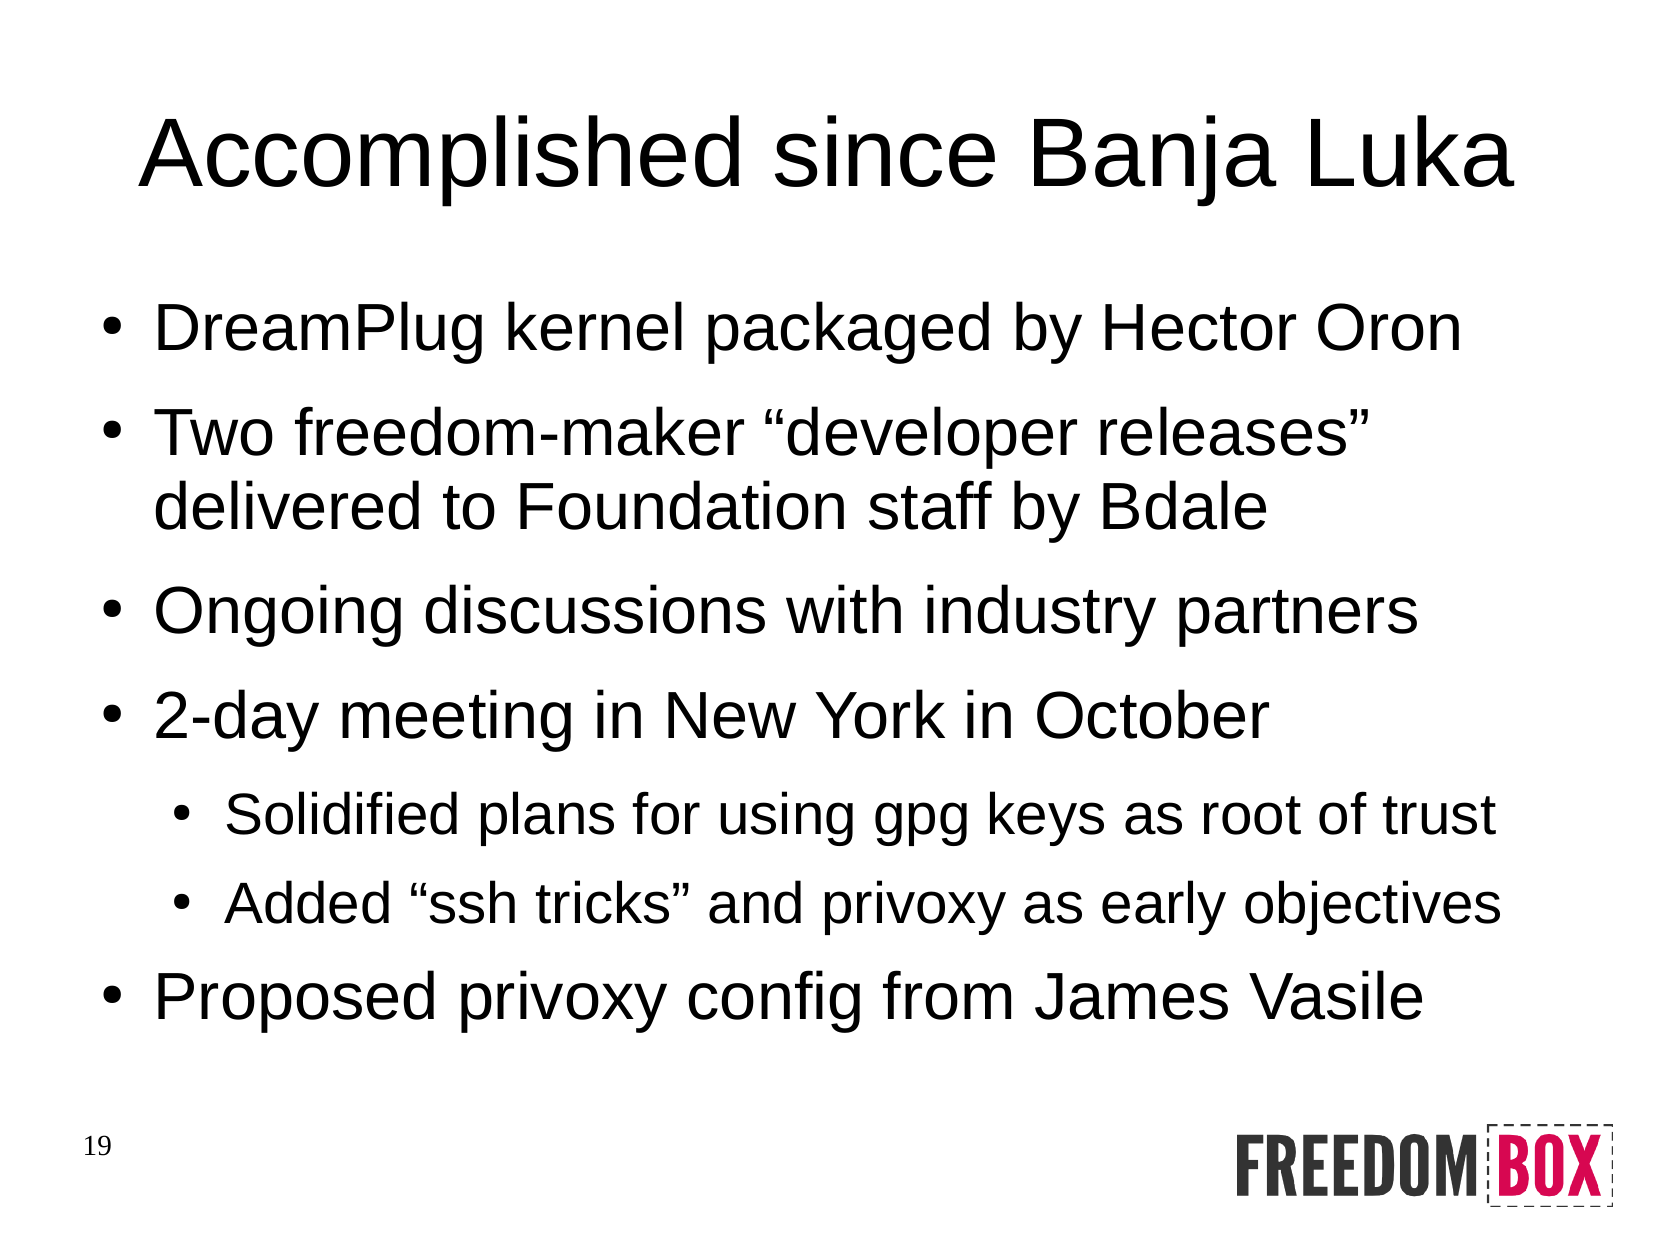

# Accomplished since Banja Luka
DreamPlug kernel packaged by Hector Oron
Two freedom-maker “developer releases” delivered to Foundation staff by Bdale
Ongoing discussions with industry partners
2-day meeting in New York in October
Solidified plans for using gpg keys as root of trust
Added “ssh tricks” and privoxy as early objectives
Proposed privoxy config from James Vasile